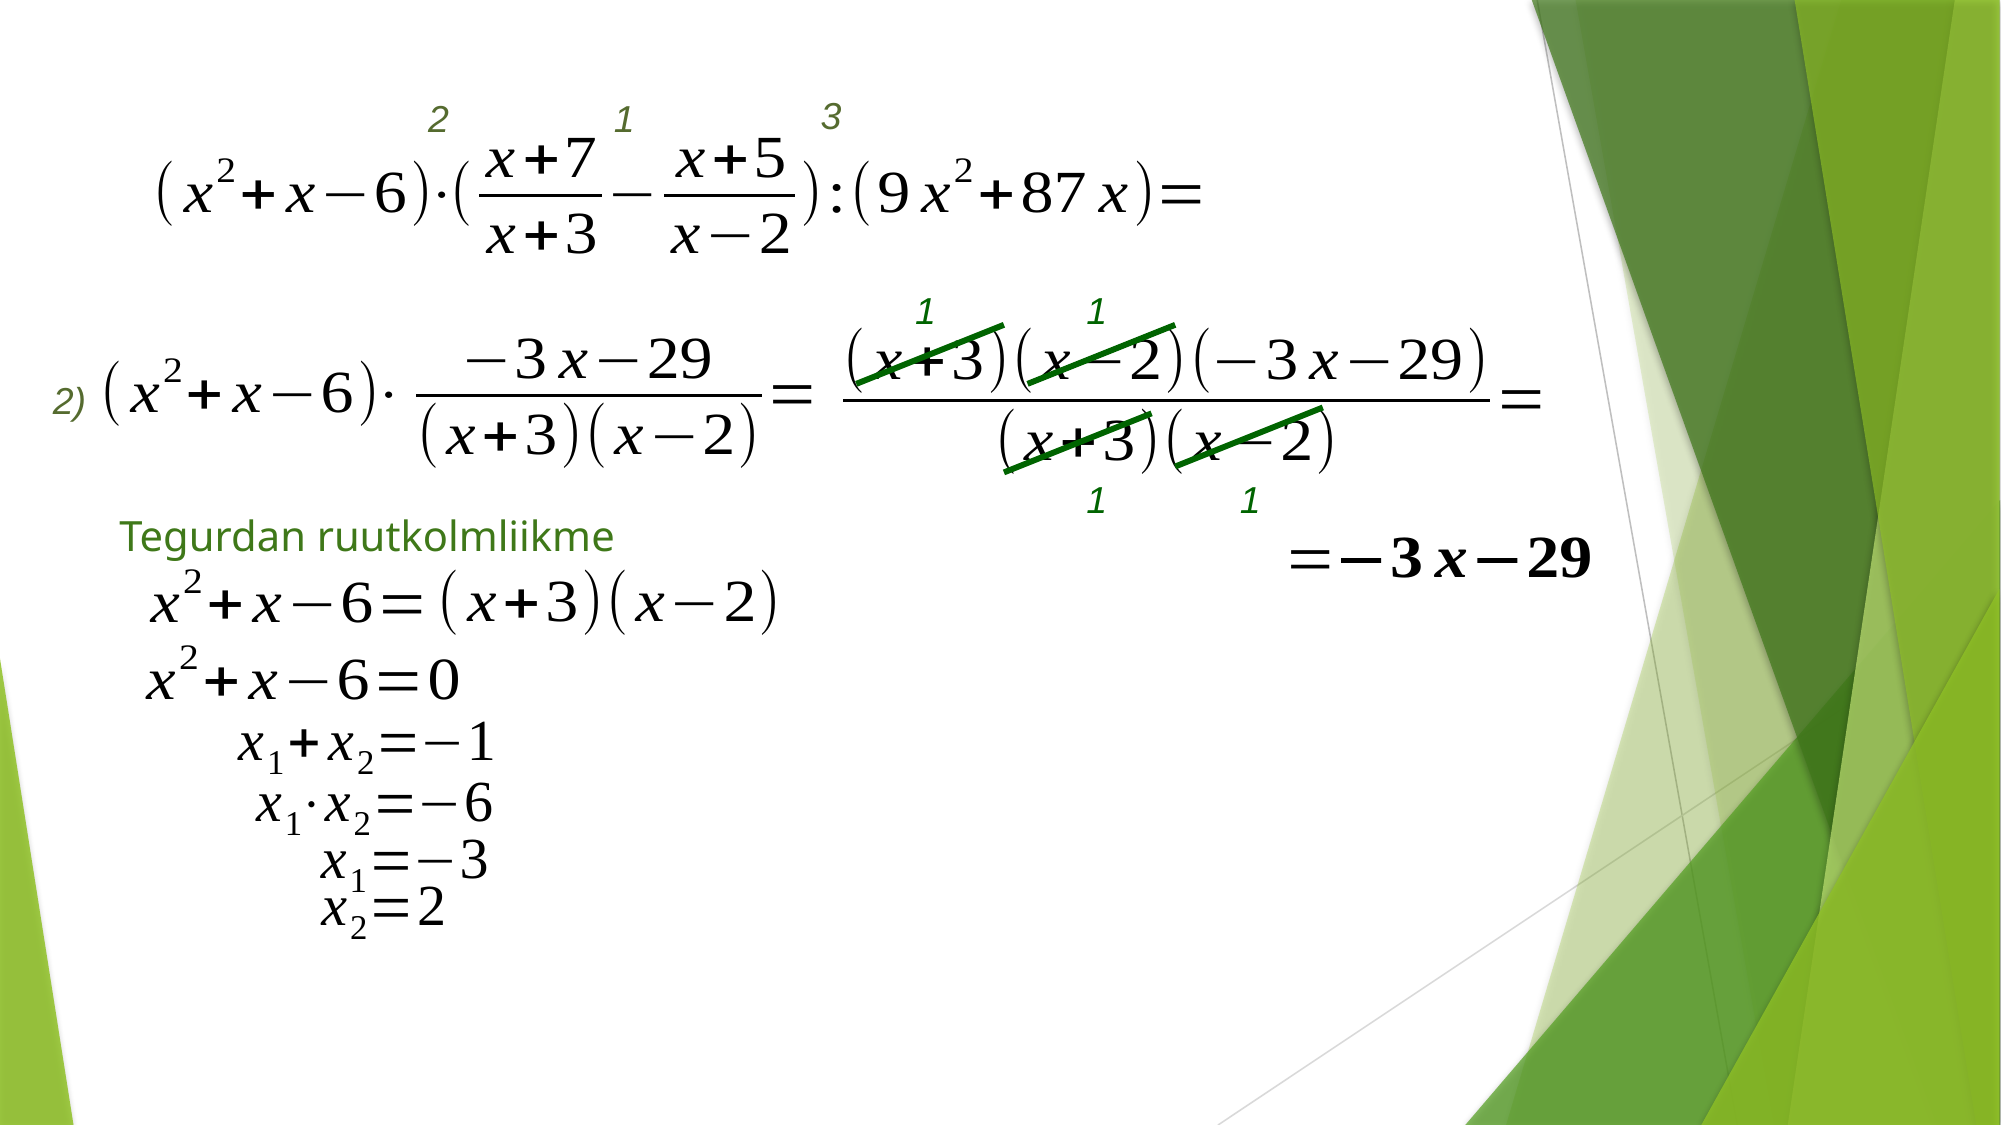

3
2
1
1
1
2)
1
1
Tegurdan ruutkolmliikme